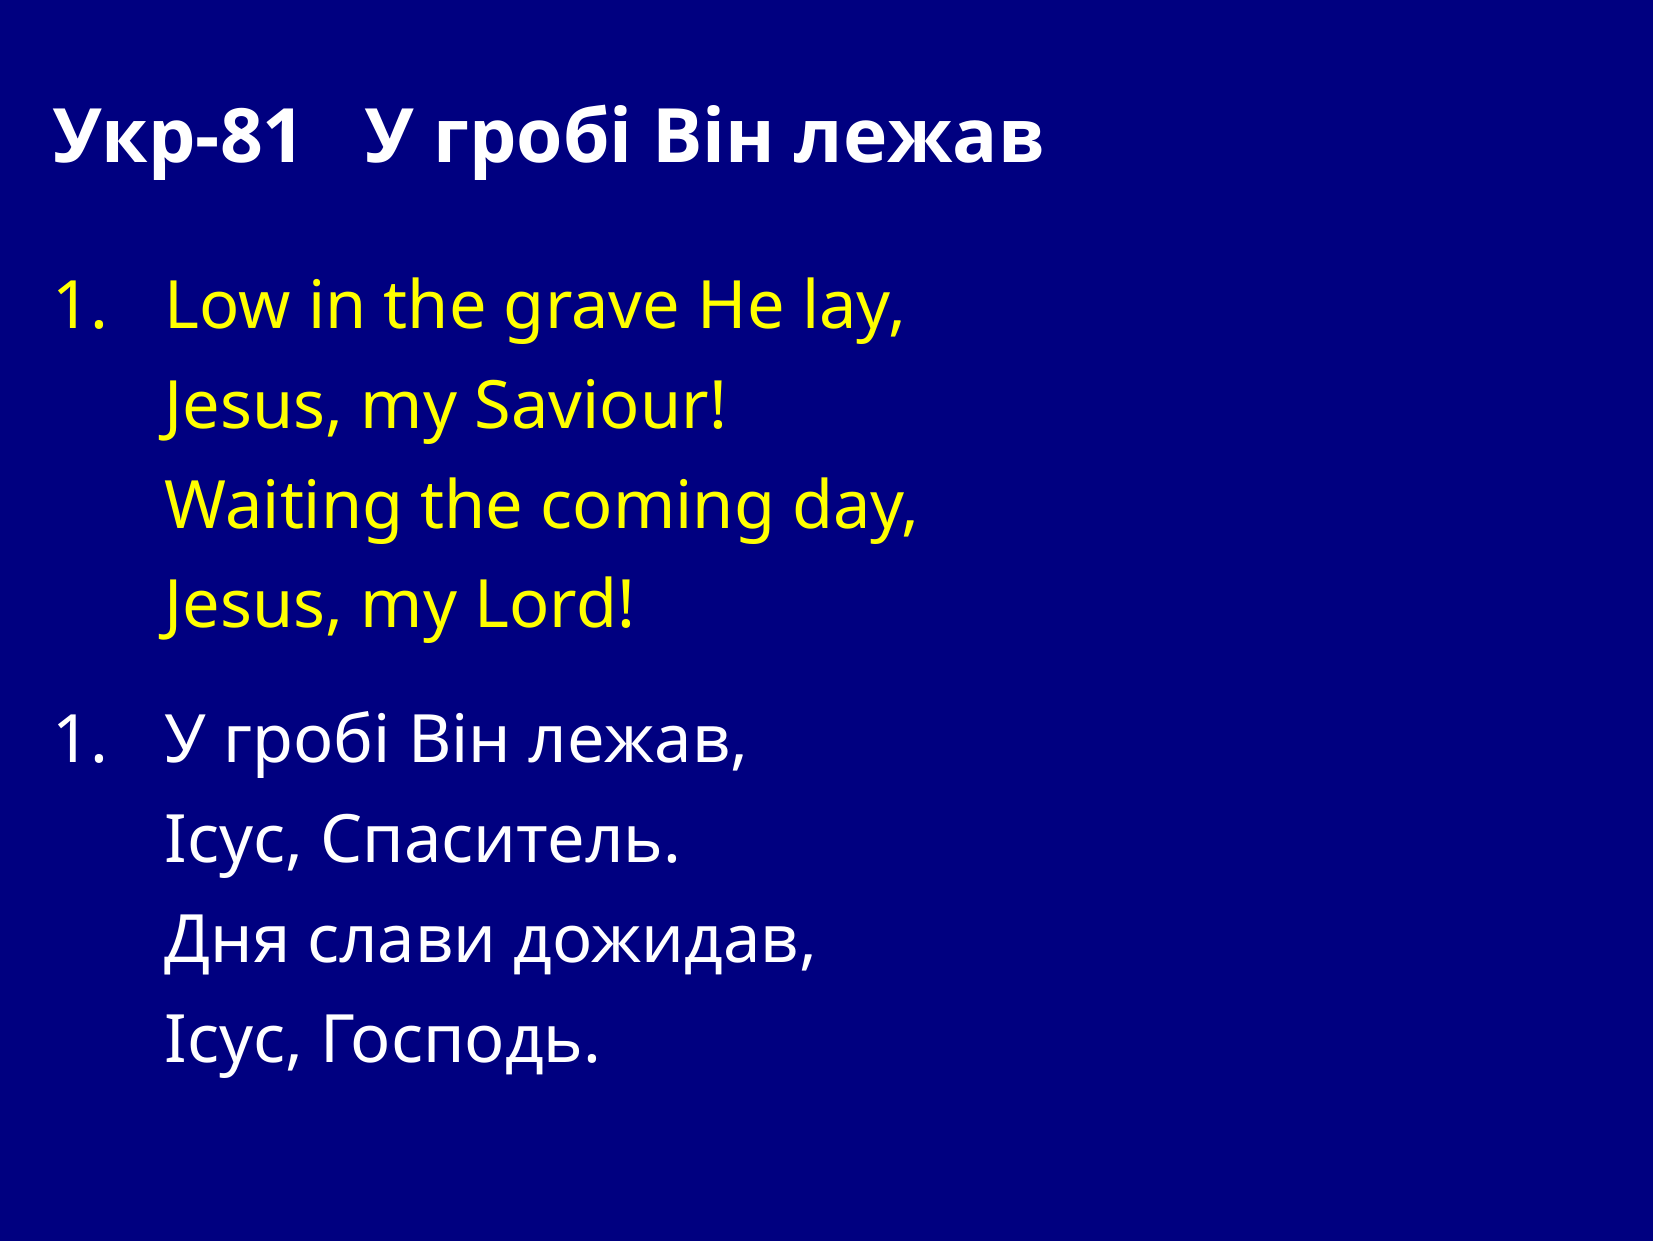

Укр-81 У гробі Він лежав
1.	Low in the grave He lay,
	Jesus, my Saviour!
	Waiting the coming day,
	Jesus, my Lord!
1.	У гробі Він лежав,
	Ісус, Спаситель.
	Дня слави дожидав,
	Ісус, Господь.